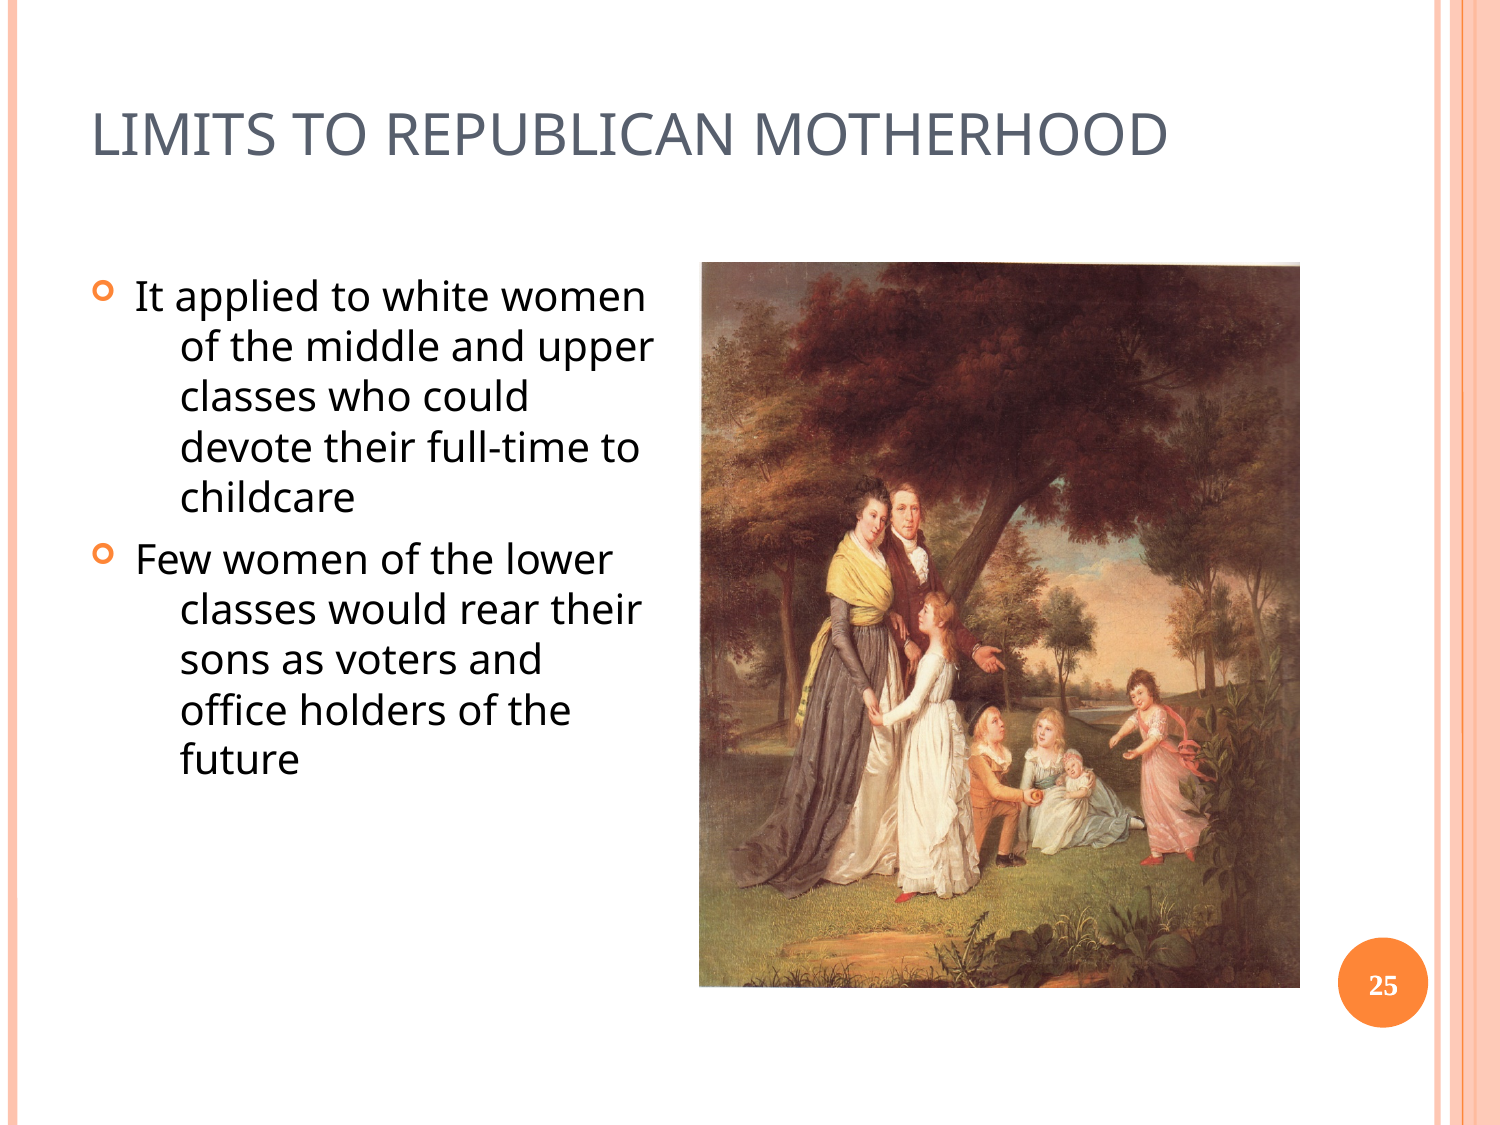

# Limits to Republican Motherhood
It applied to white women of the middle and upper classes who could devote their full-time to childcare
Few women of the lower classes would rear their sons as voters and office holders of the future